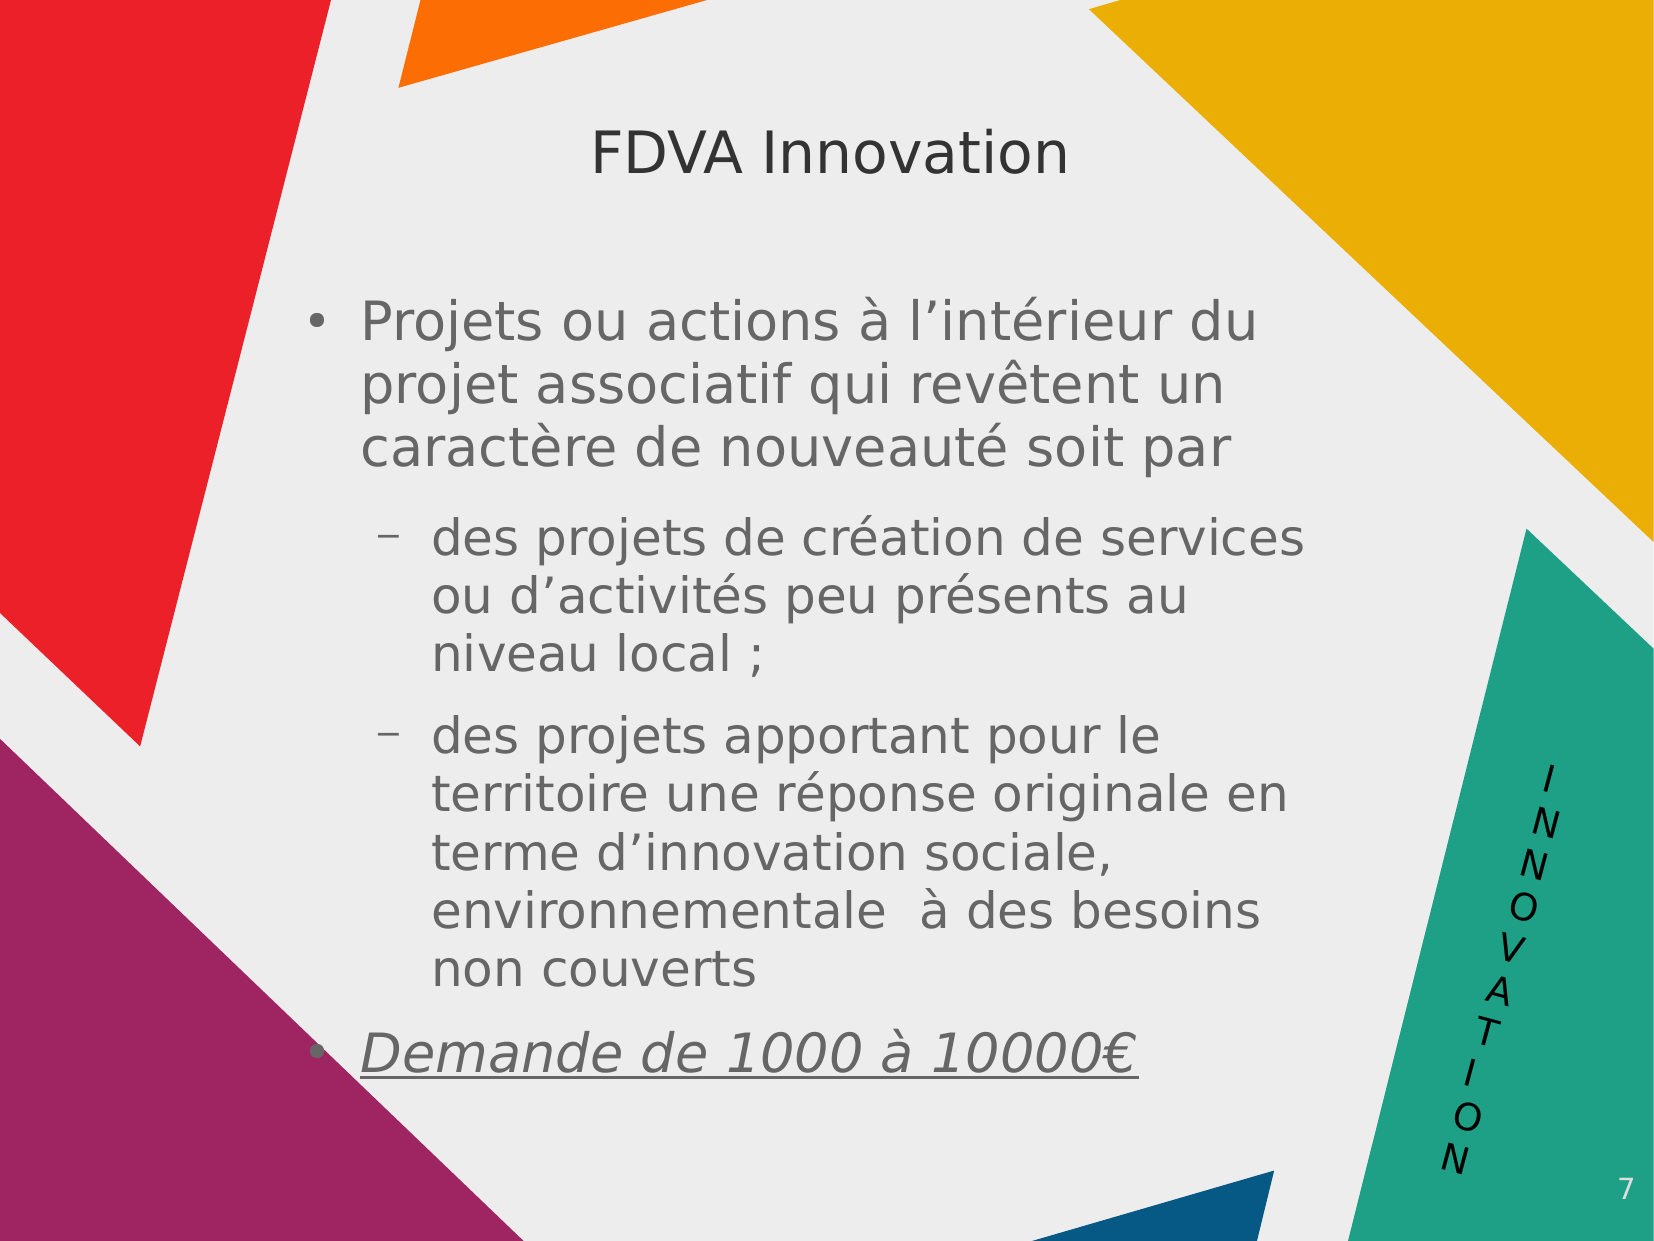

# FDVA Innovation
Projets ou actions à l’intérieur du projet associatif qui revêtent un caractère de nouveauté soit par
des projets de création de services ou d’activités peu présents au niveau local ;
des projets apportant pour le territoire une réponse originale en terme d’innovation sociale, environnementale à des besoins non couverts
Demande de 1000 à 10000€
INNOVATION
7